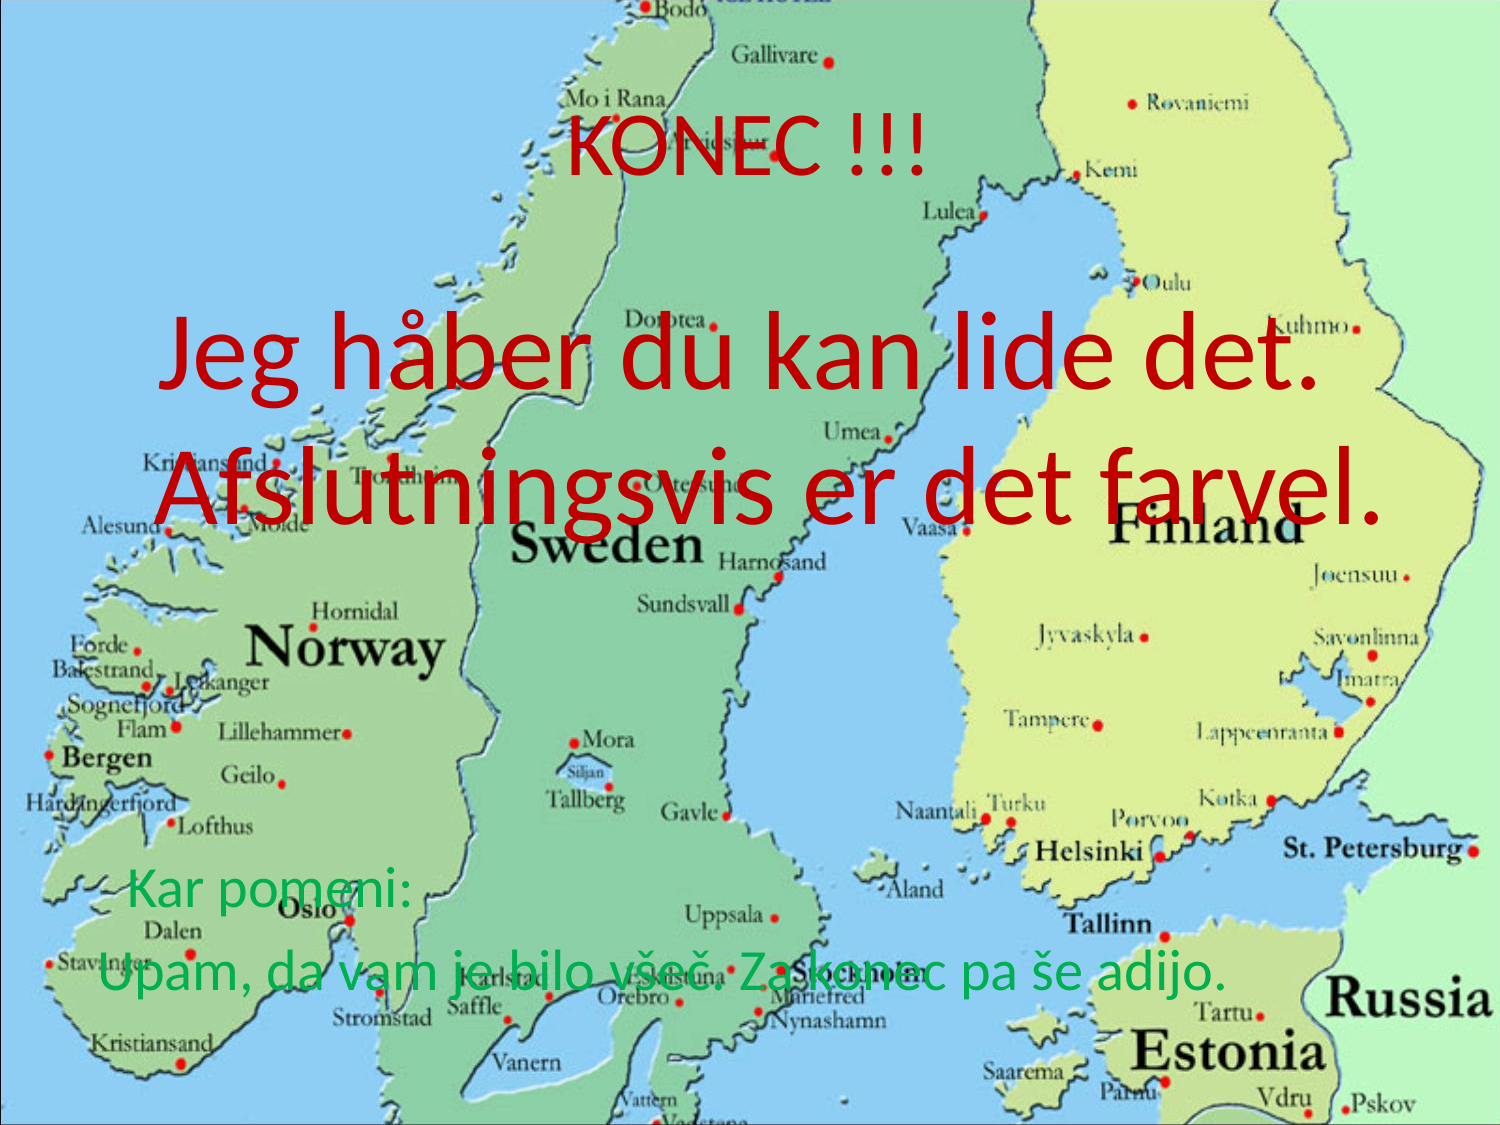

# KONEC !!!
 Jeg håber du kan lide det. Afslutningsvis er det farvel.
 Kar pomeni:
Upam, da vam je bilo všeč. Za konec pa še adijo.